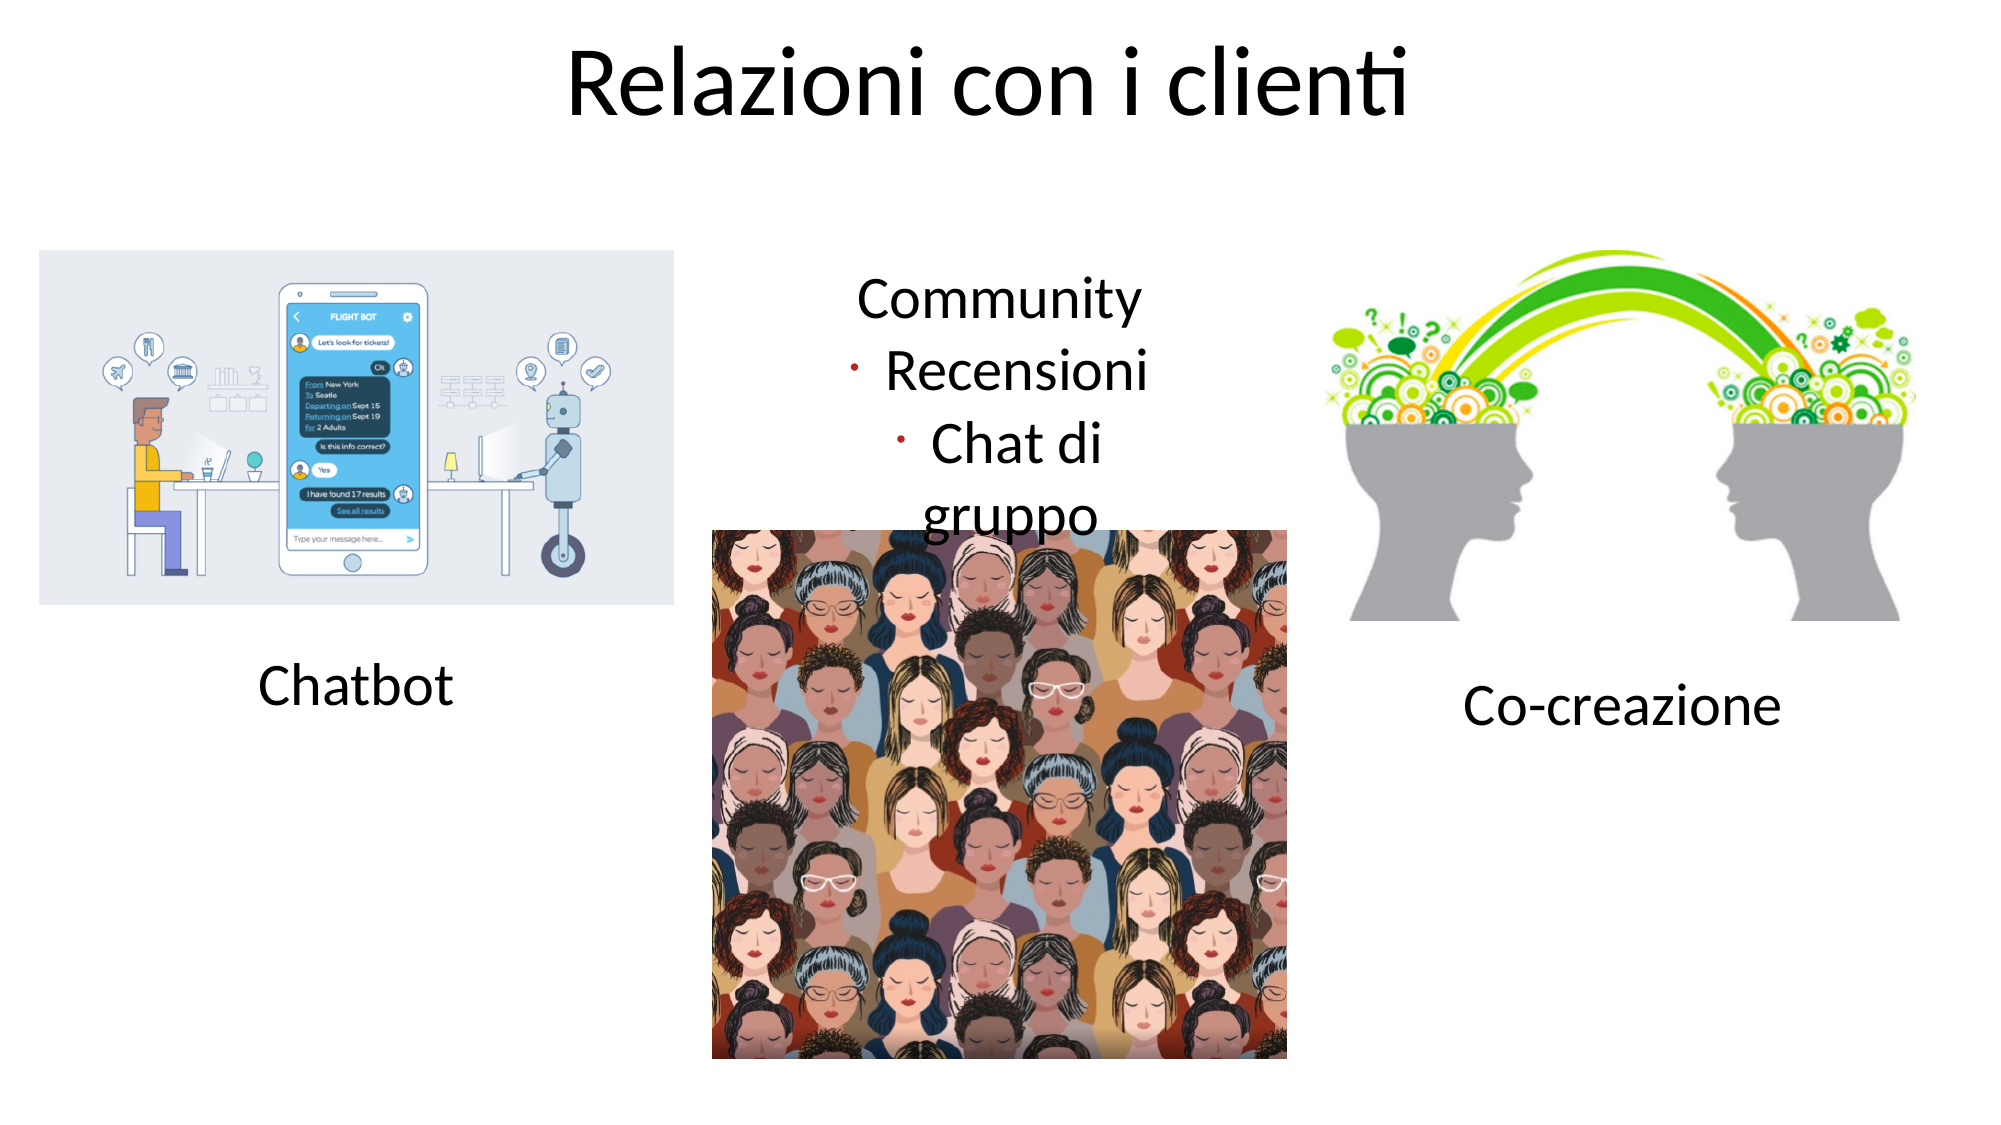

Relazioni con i clienti
Community
Recensioni
Chat di gruppo
Chatbot
Co-creazione